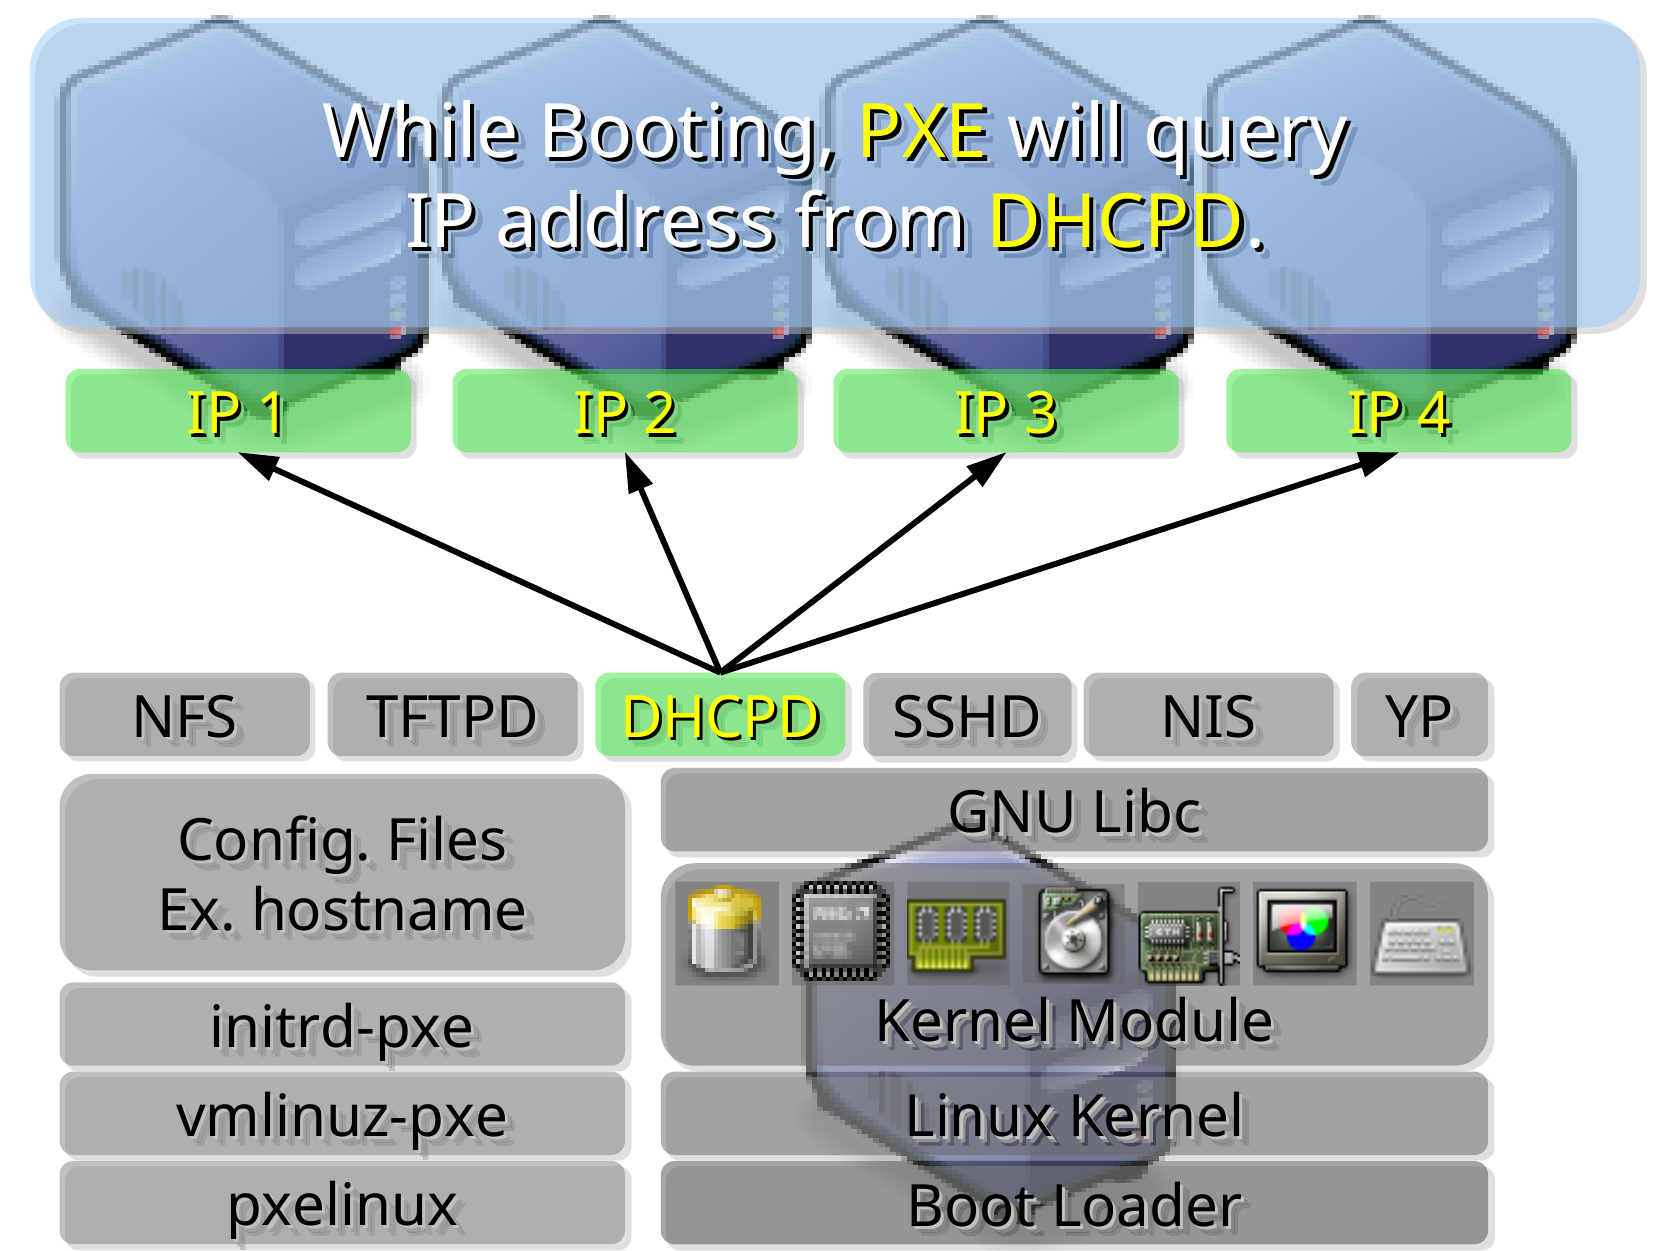

While Booting, PXE will query
IP address from DHCPD.
IP 1
IP 2
IP 3
IP 4
DHCPD
NFS
TFTPD
NIS
YP
SSHD
GNU Libc
Kernel Module
Linux Kernel
Boot Loader
Config. Files
Ex. hostname
initrd-pxe
vmlinuz-pxe
pxelinux